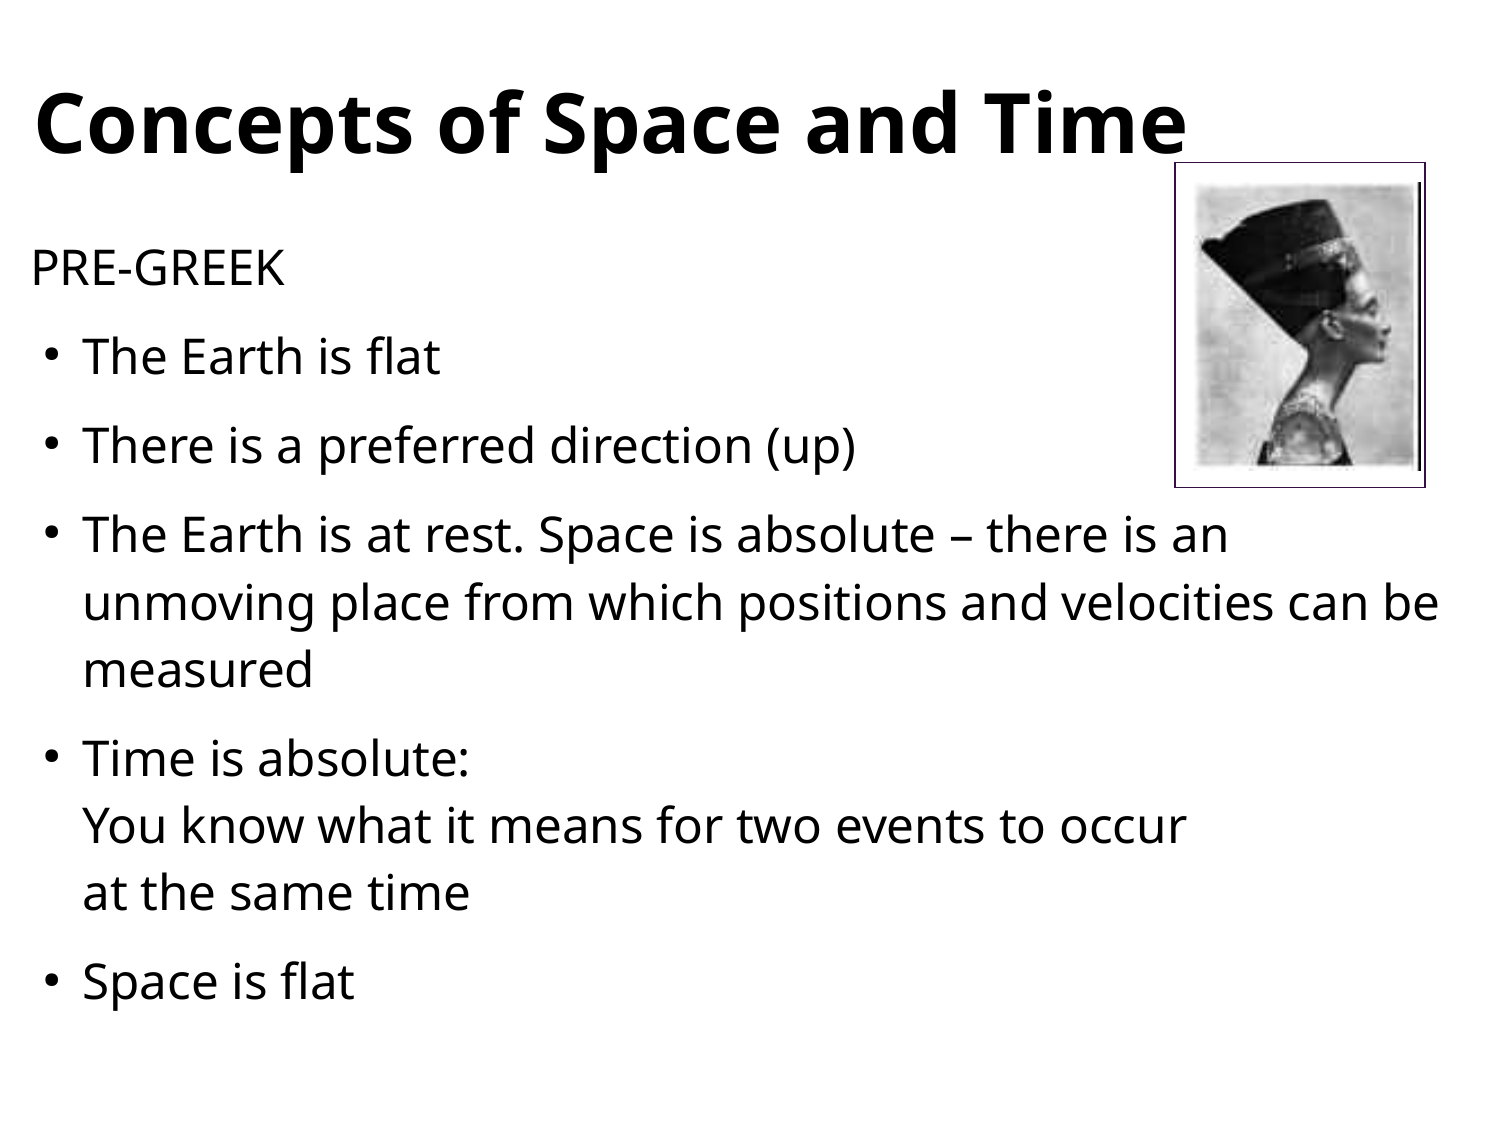

# Concepts of Space and Time
PRE-GREEK
The Earth is flat
There is a preferred direction (up)
The Earth is at rest. Space is absolute – there is an unmoving place from which positions and velocities can be measured
Time is absolute:
You know what it means for two events to occur
at the same time
Space is flat